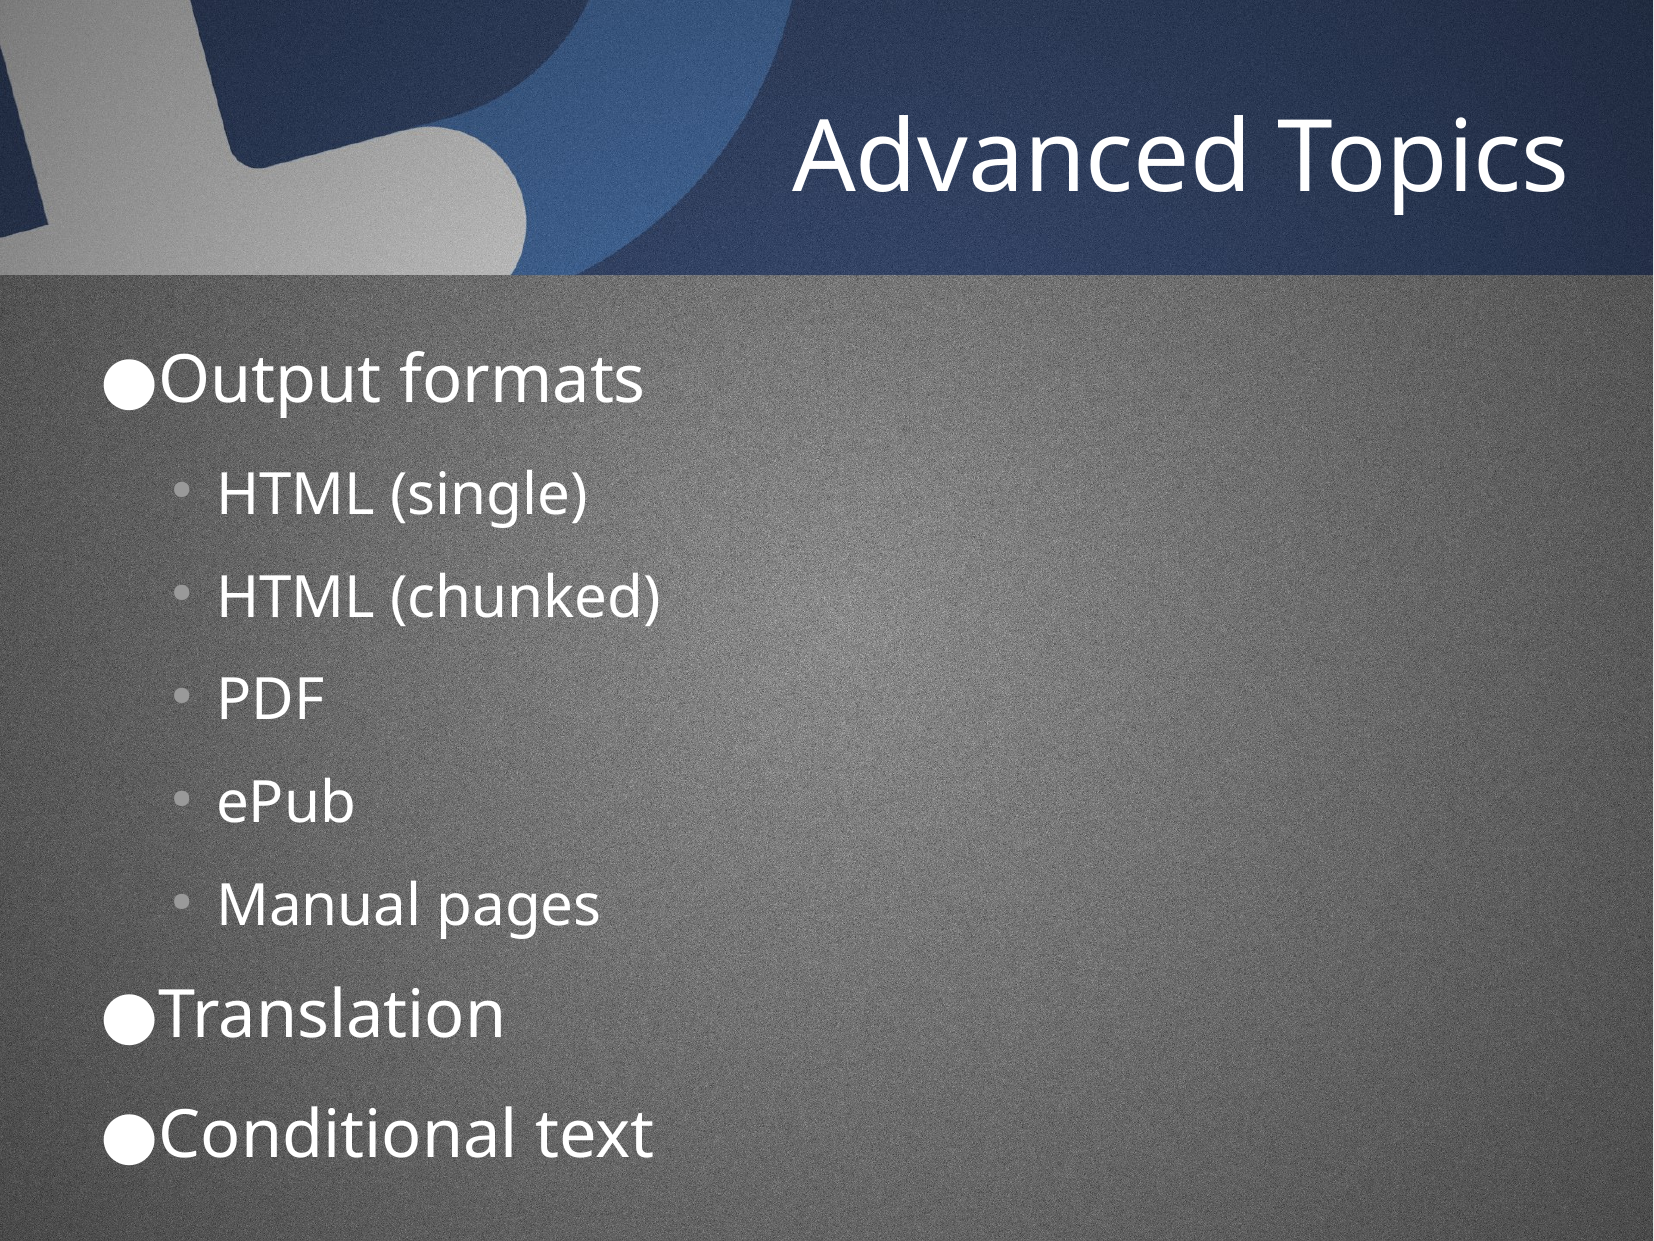

# Advanced Topics
Output formats
HTML (single)
HTML (chunked)
PDF
ePub
Manual pages
Translation
Conditional text